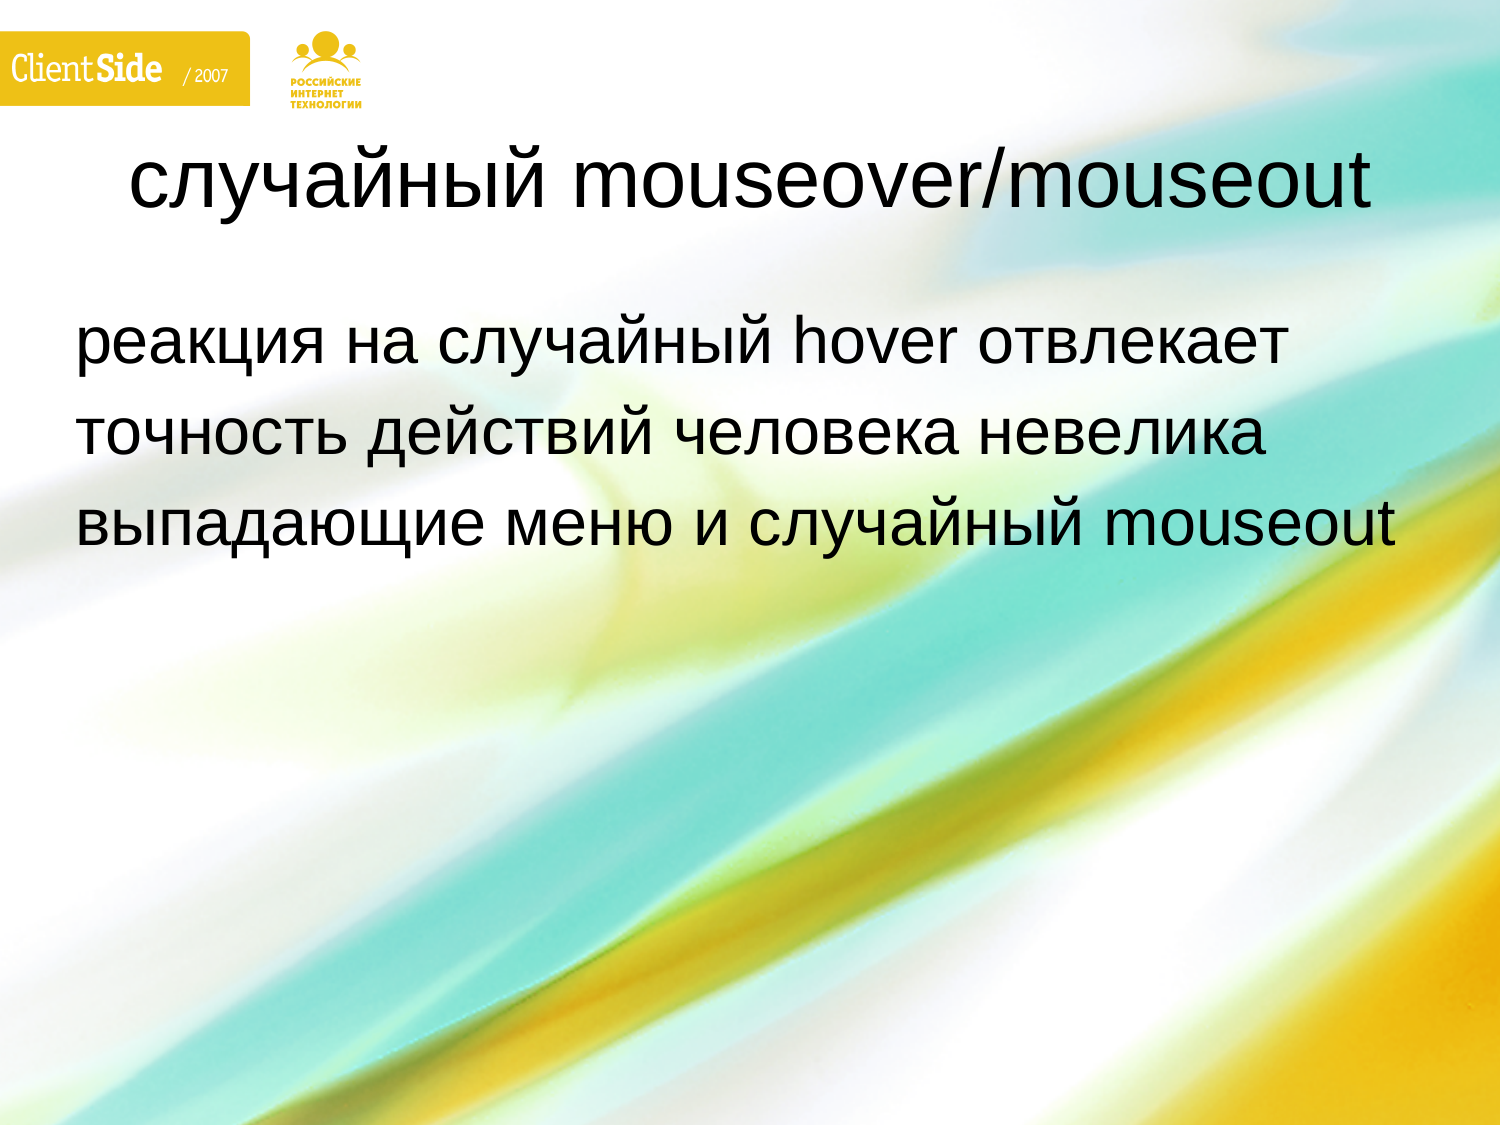

# случайный mouseover/mouseout
реакция на случайный hover отвлекает
точность действий человека невелика
выпадающие меню и случайный mouseout